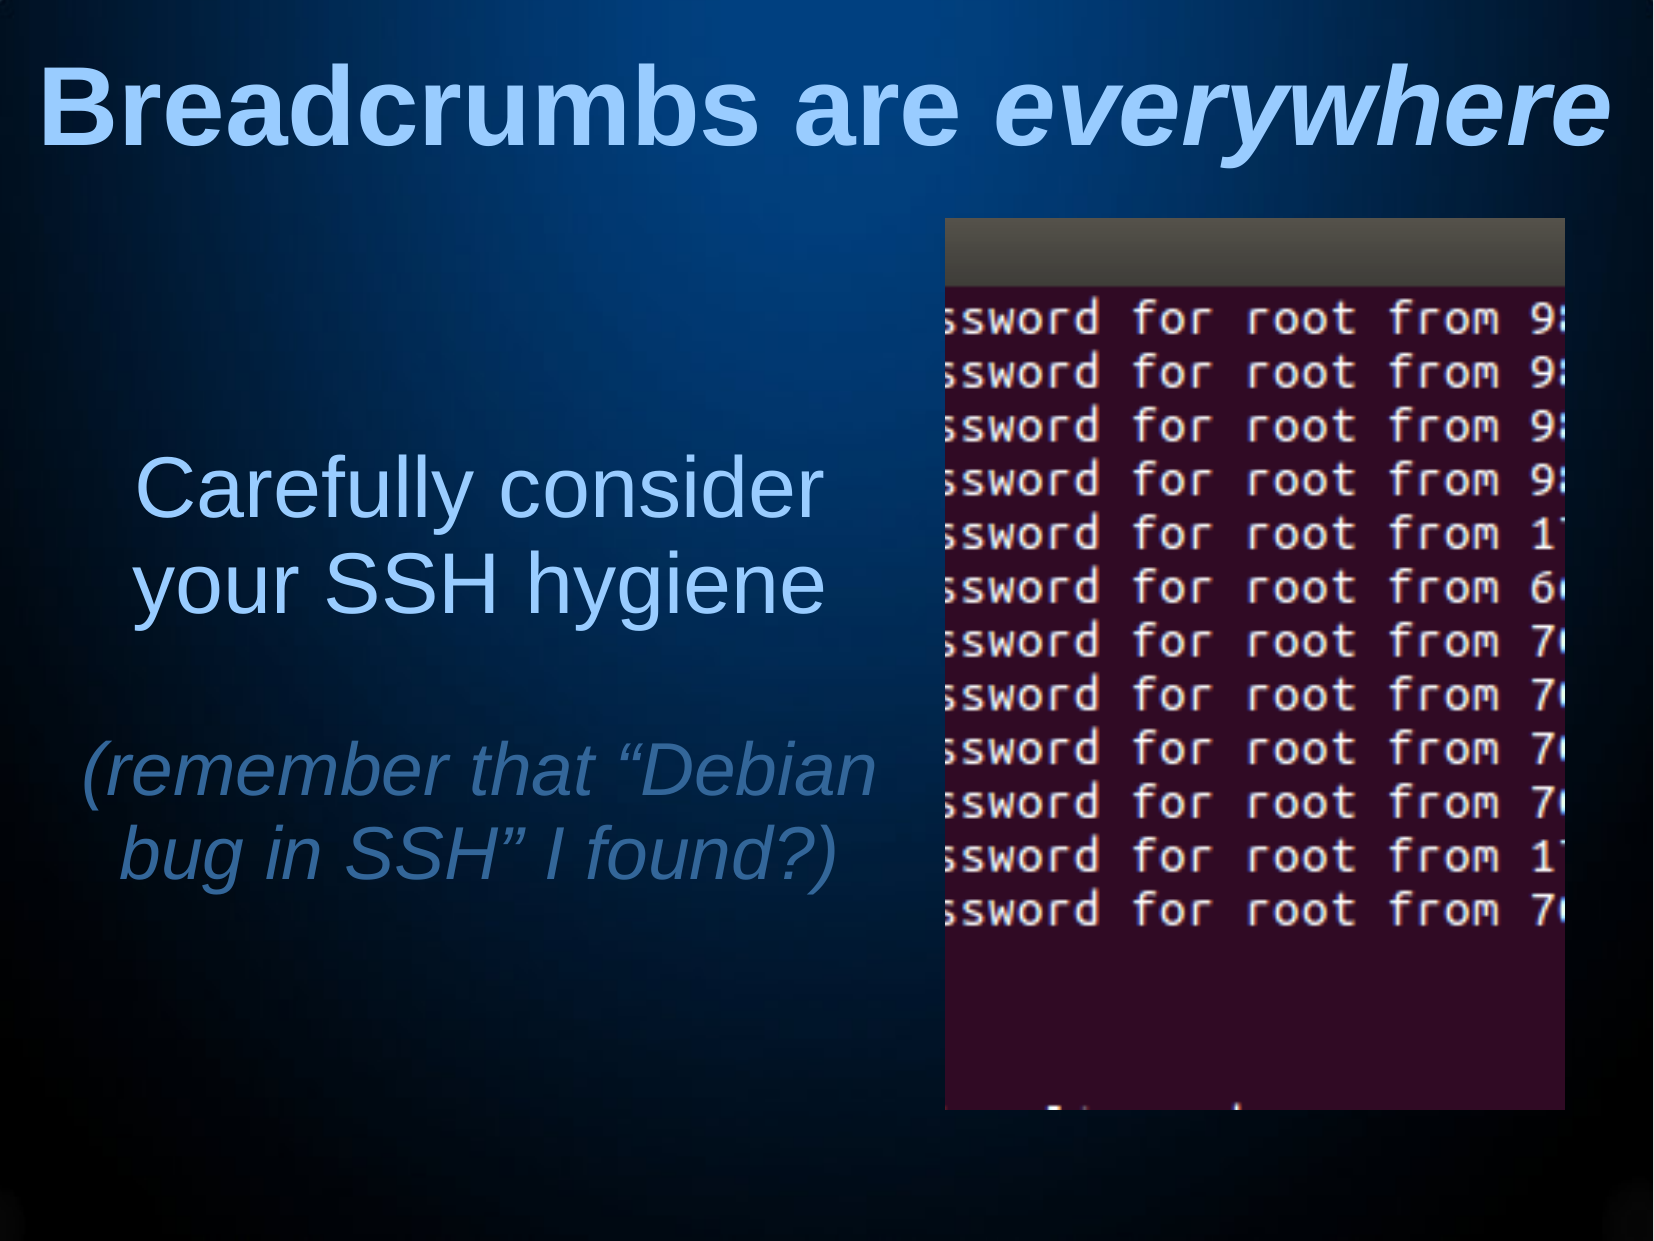

# Breadcrumbs are everywhere
Carefully consider your SSH hygiene
(remember that “Debian bug in SSH” I found?)